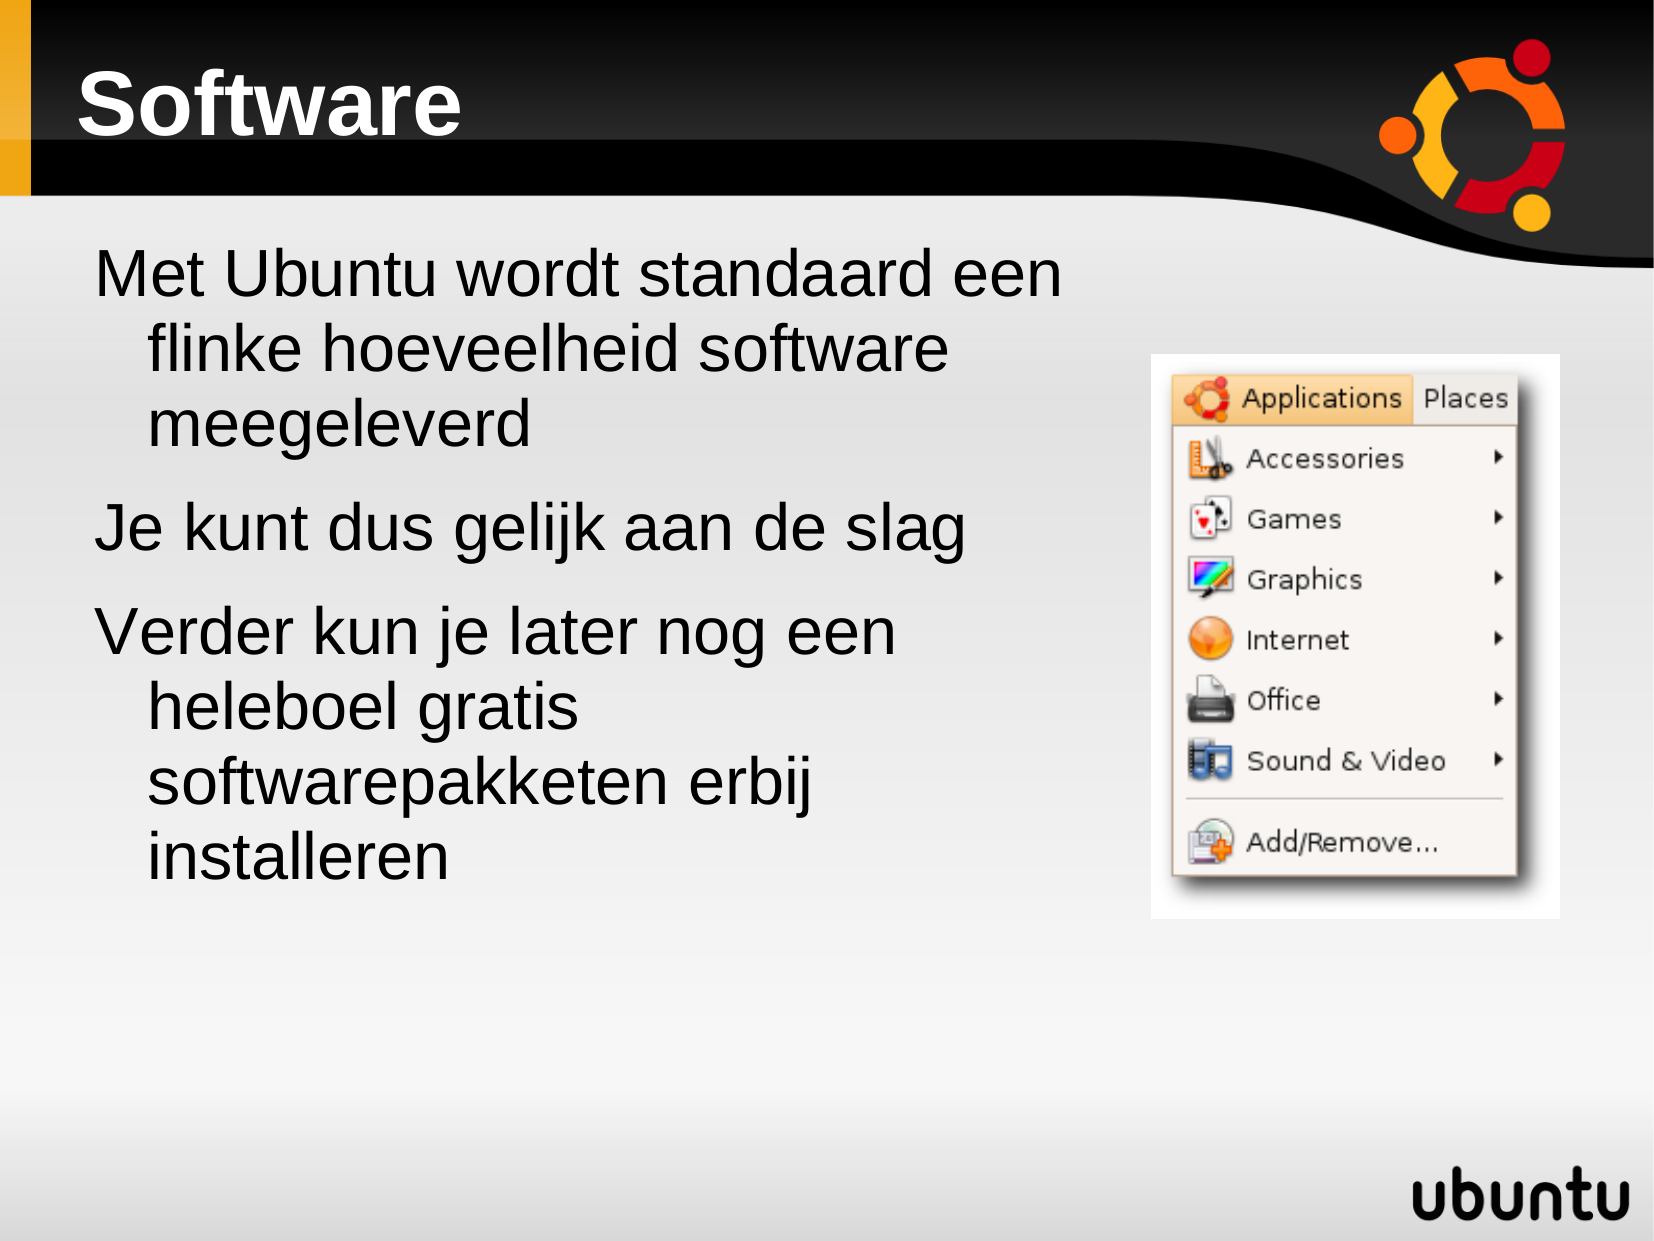

# Software
Met Ubuntu wordt standaard een flinke hoeveelheid software meegeleverd
Je kunt dus gelijk aan de slag
Verder kun je later nog een heleboel gratis softwarepakketen erbij installeren